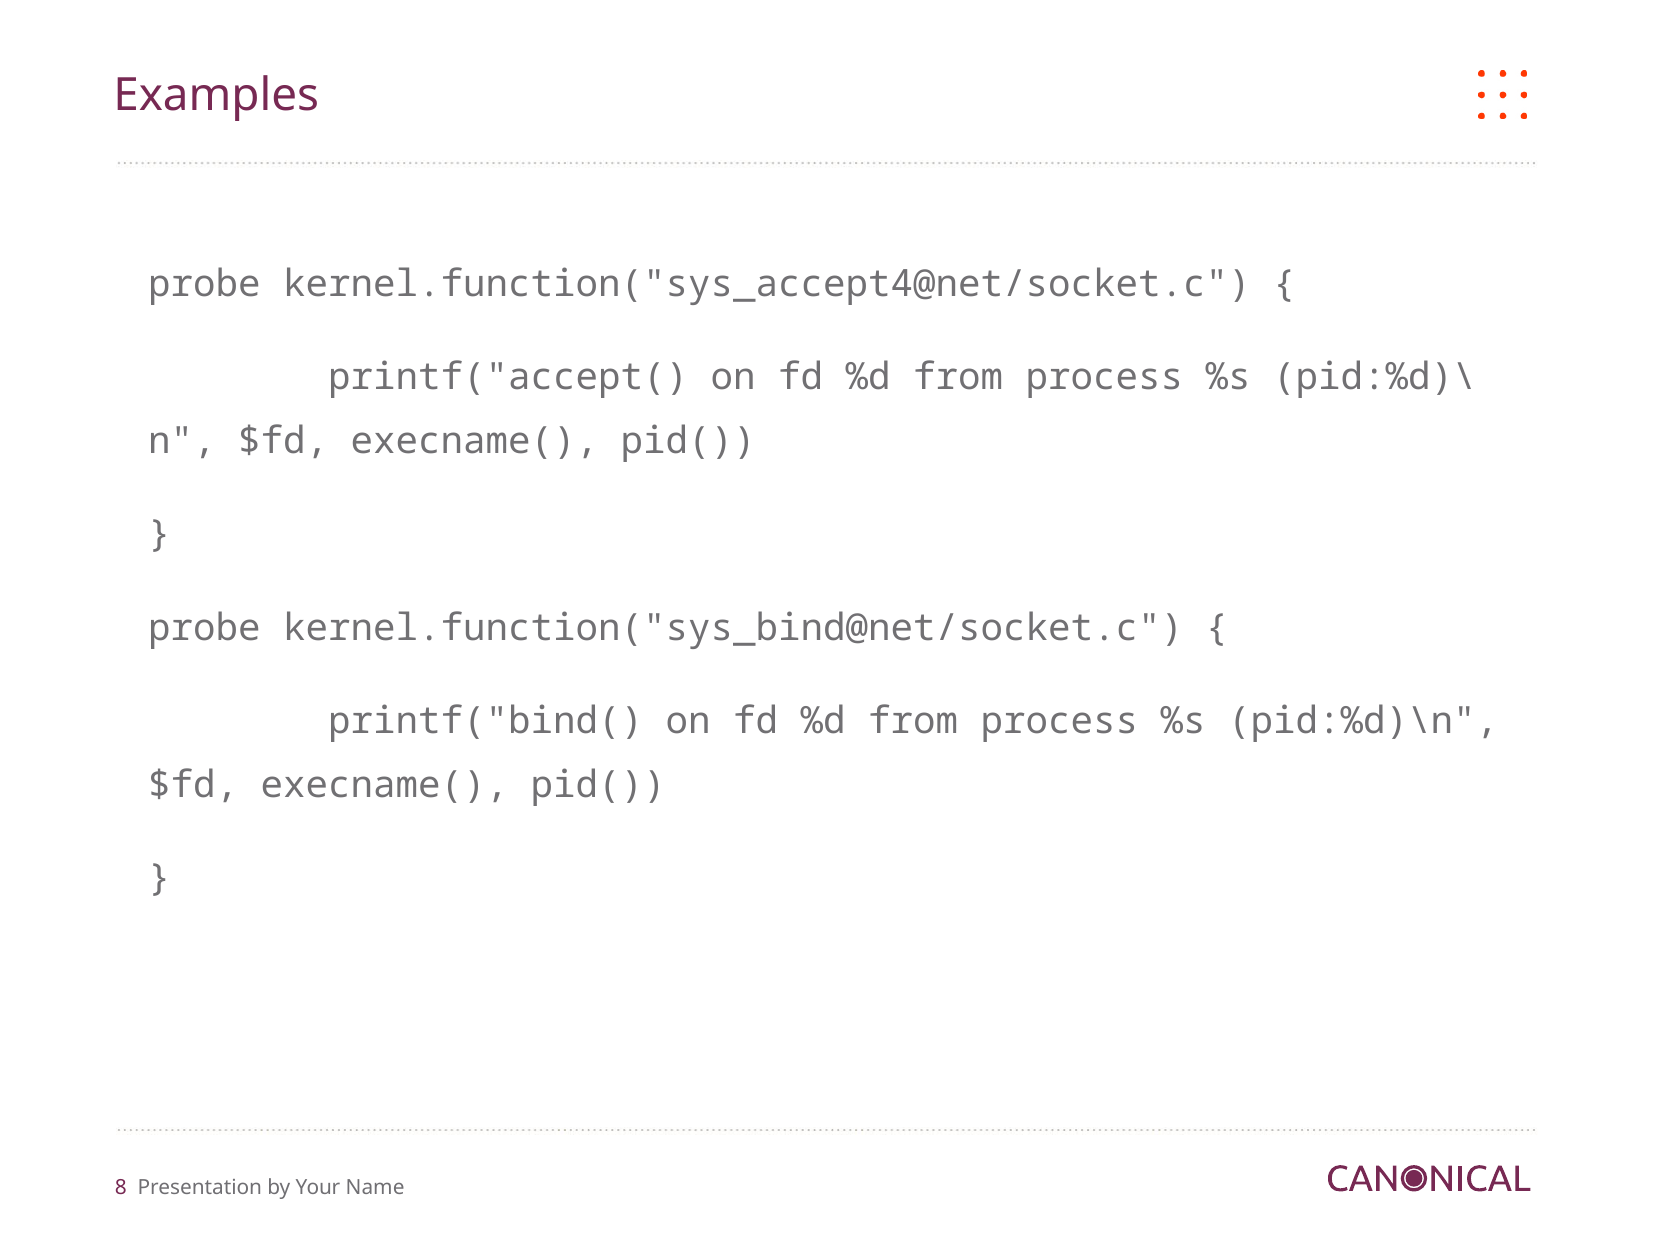

# Examples
probe kernel.function("sys_accept4@net/socket.c") {
 printf("accept() on fd %d from process %s (pid:%d)\n", $fd, execname(), pid())
}
probe kernel.function("sys_bind@net/socket.c") {
 printf("bind() on fd %d from process %s (pid:%d)\n",$fd, execname(), pid())
}